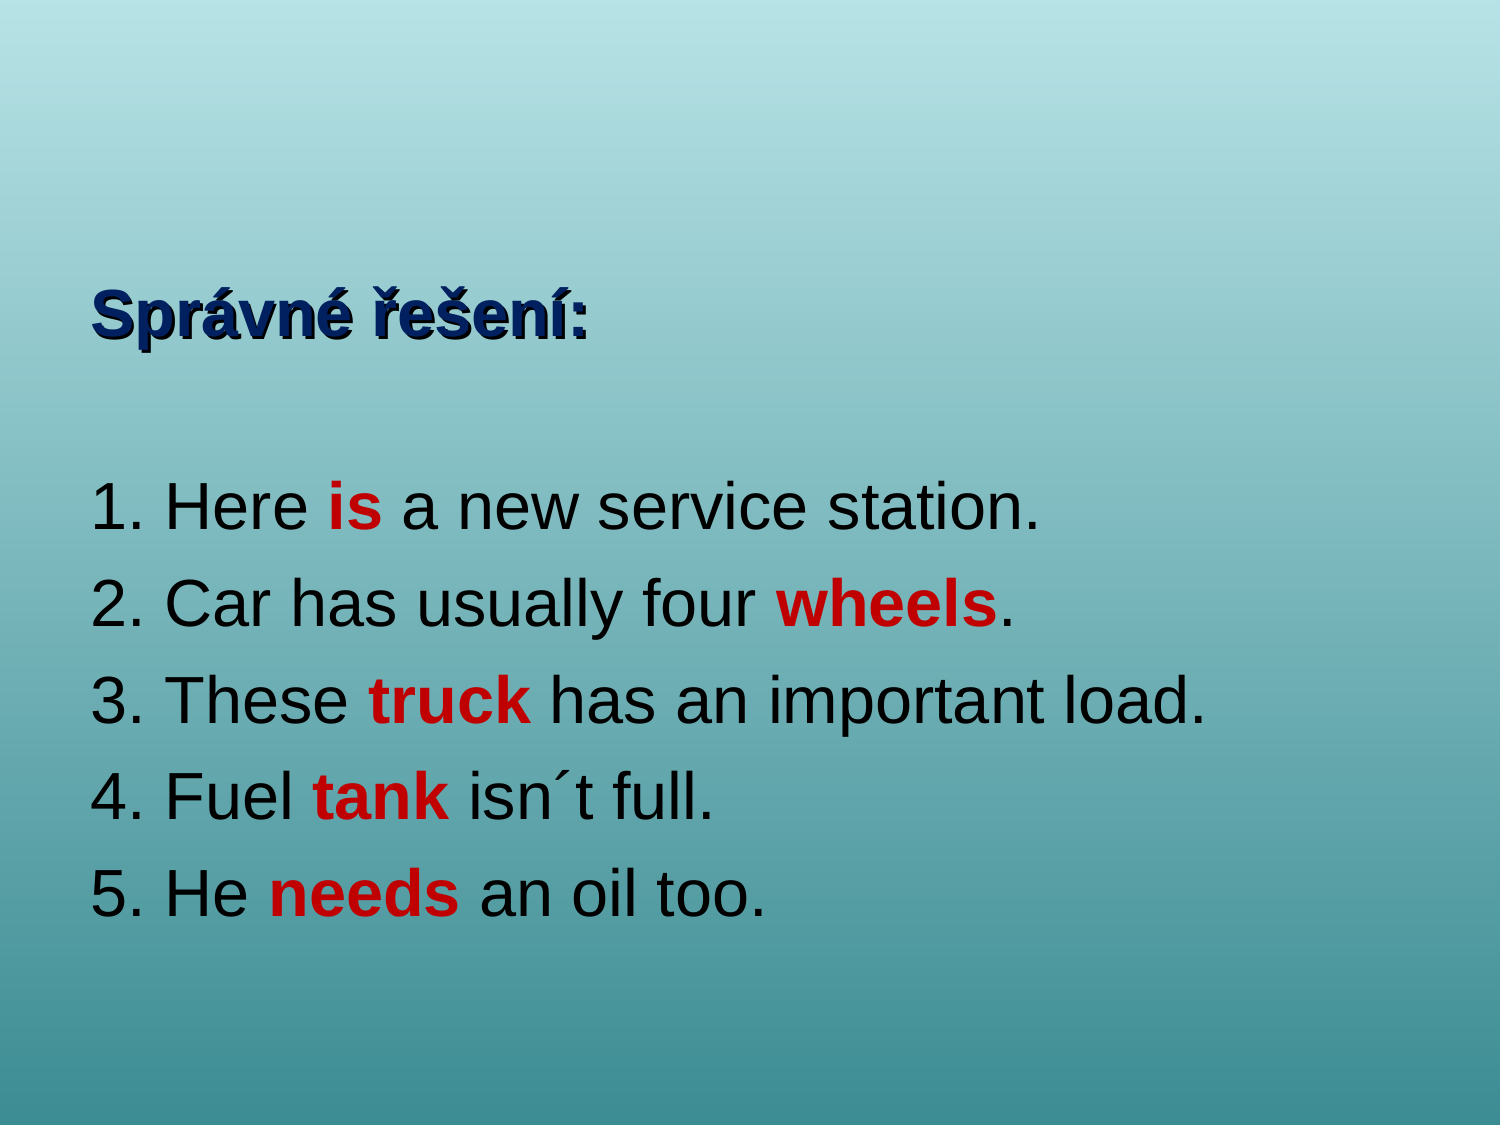

# Správné řešení:
 Here is a new service station.
 Car has usually four wheels.
 These truck has an important load.
 Fuel tank isn´t full.
 He needs an oil too.